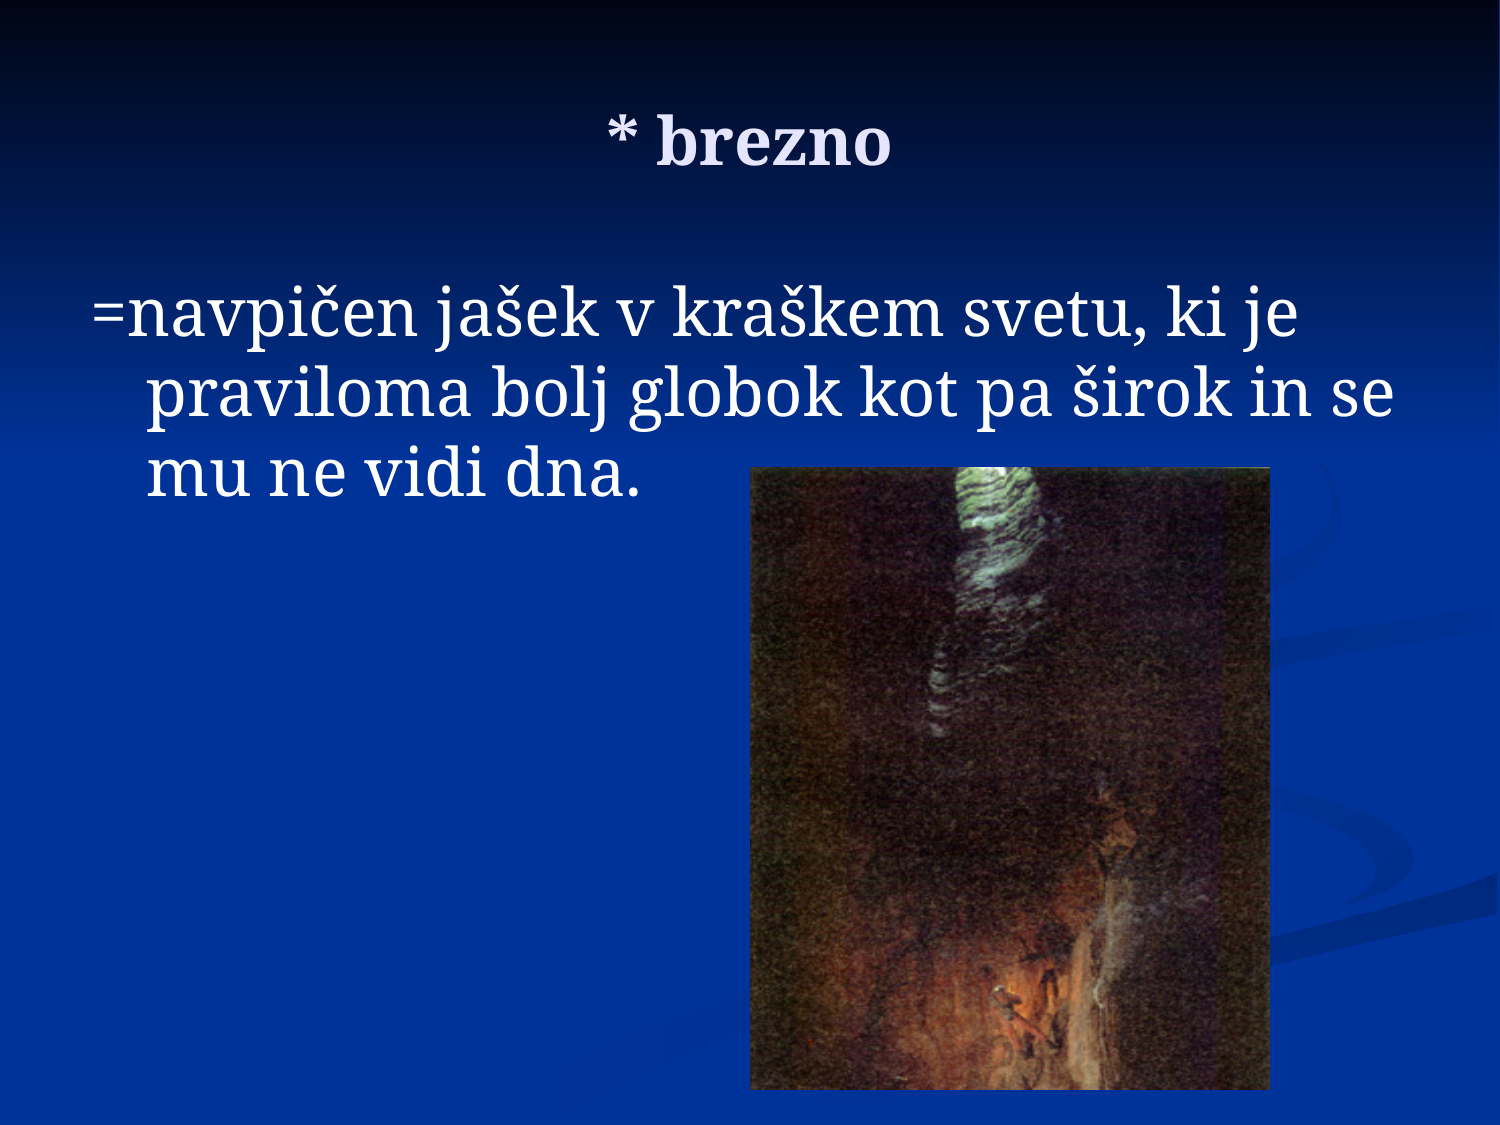

# * brezno
=navpičen jašek v kraškem svetu, ki je praviloma bolj globok kot pa širok in se mu ne vidi dna.